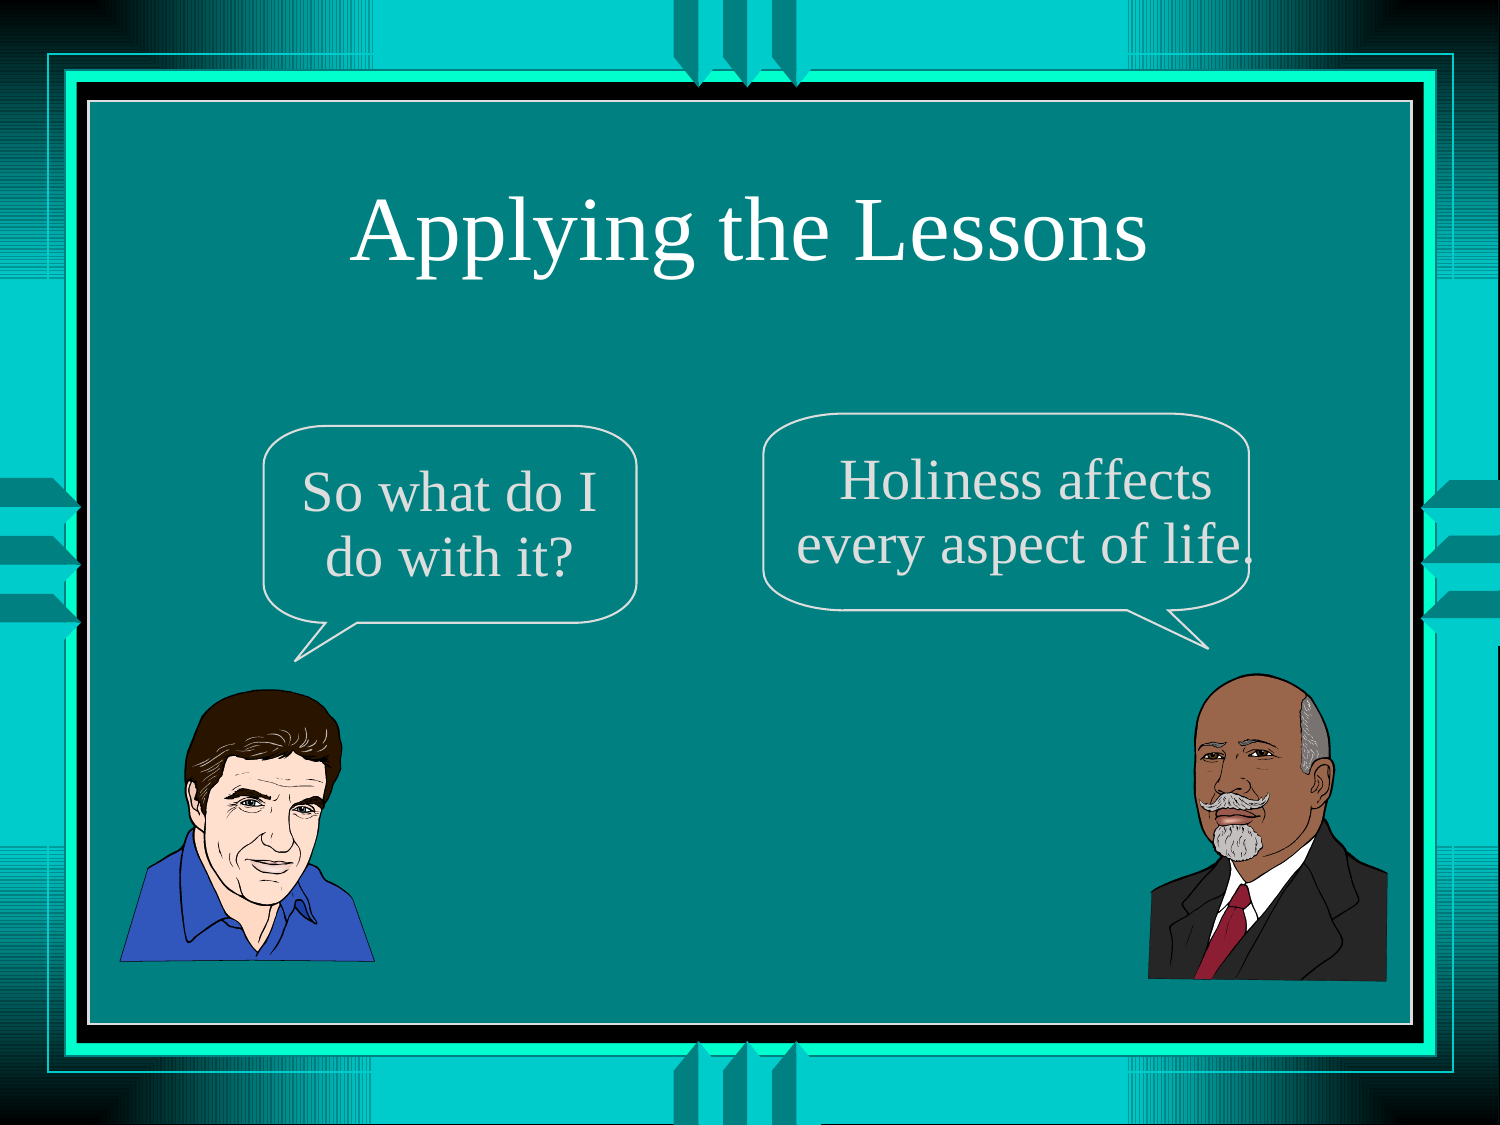

# Applying the Lessons
Holiness affects
every aspect of life.
So what do I
do with it?